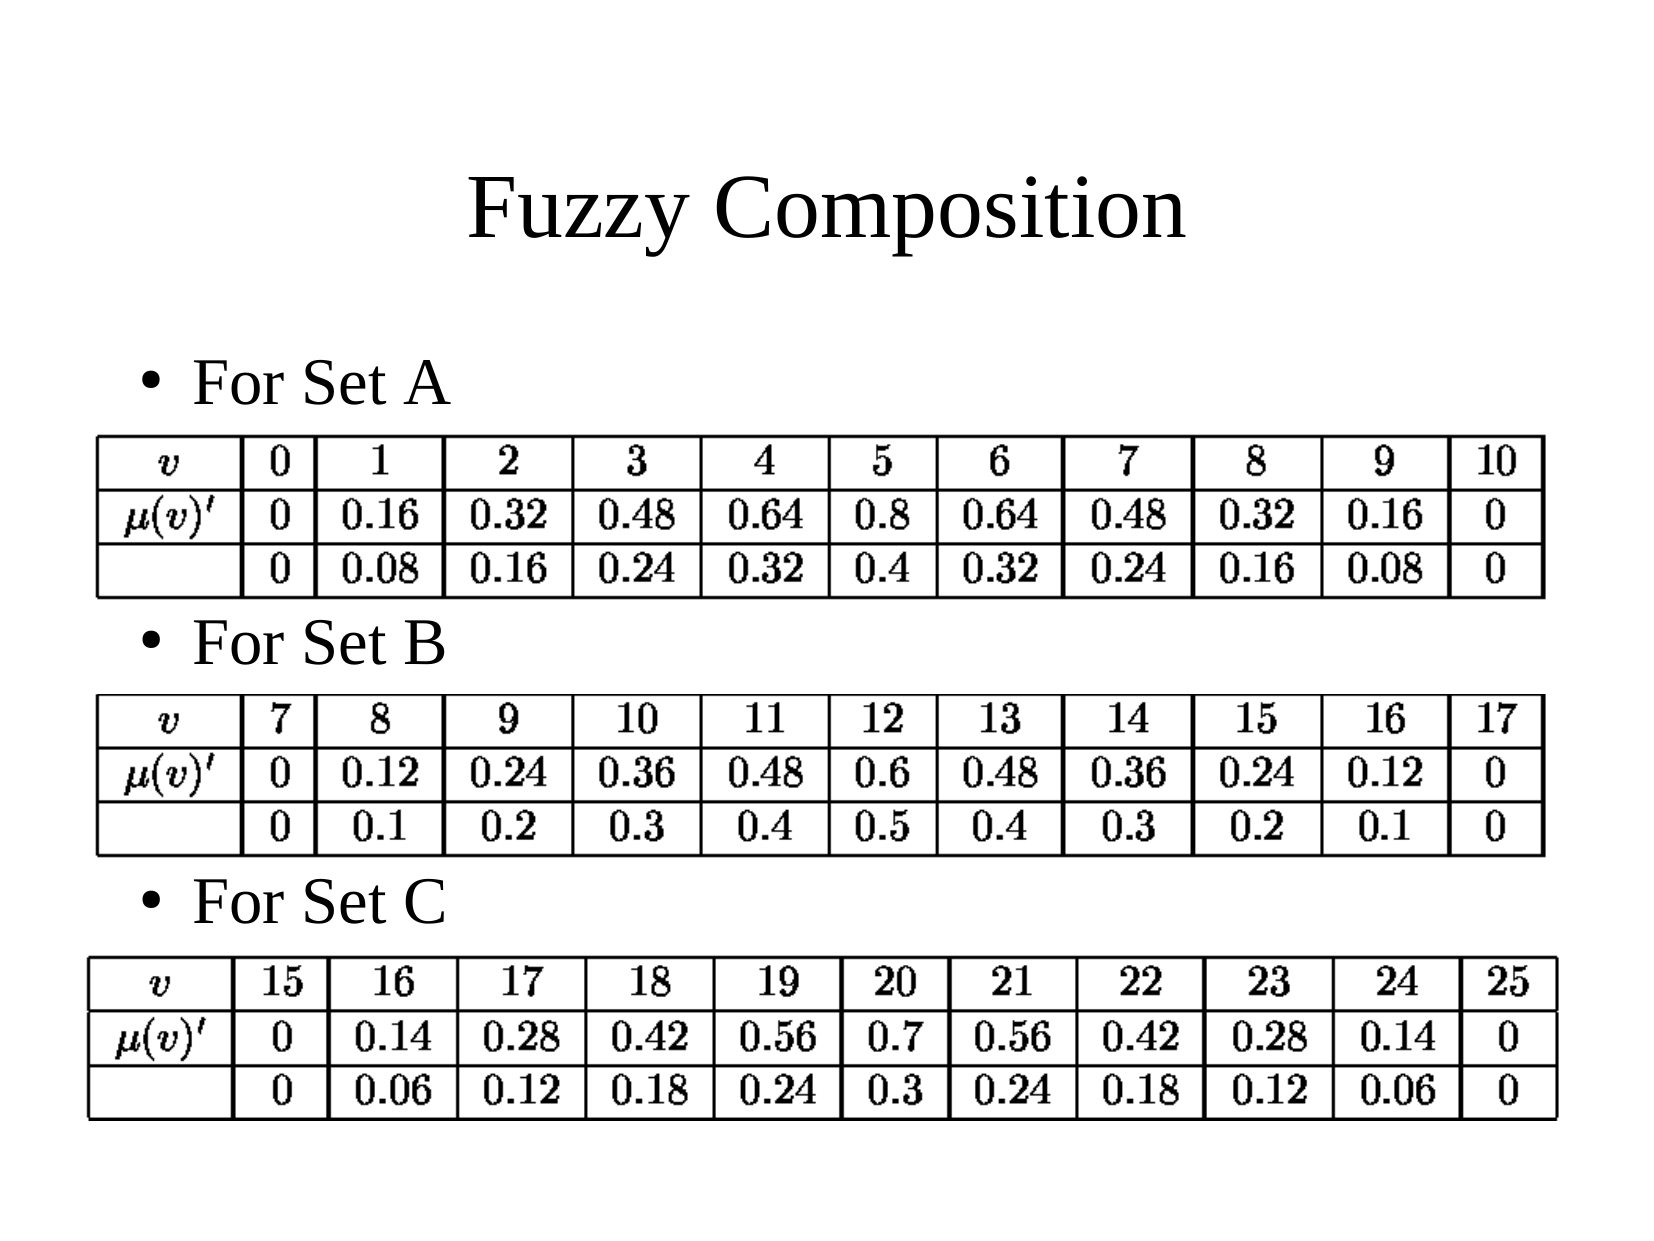

# Fuzzy Composition
For Set A
For Set B
For Set C